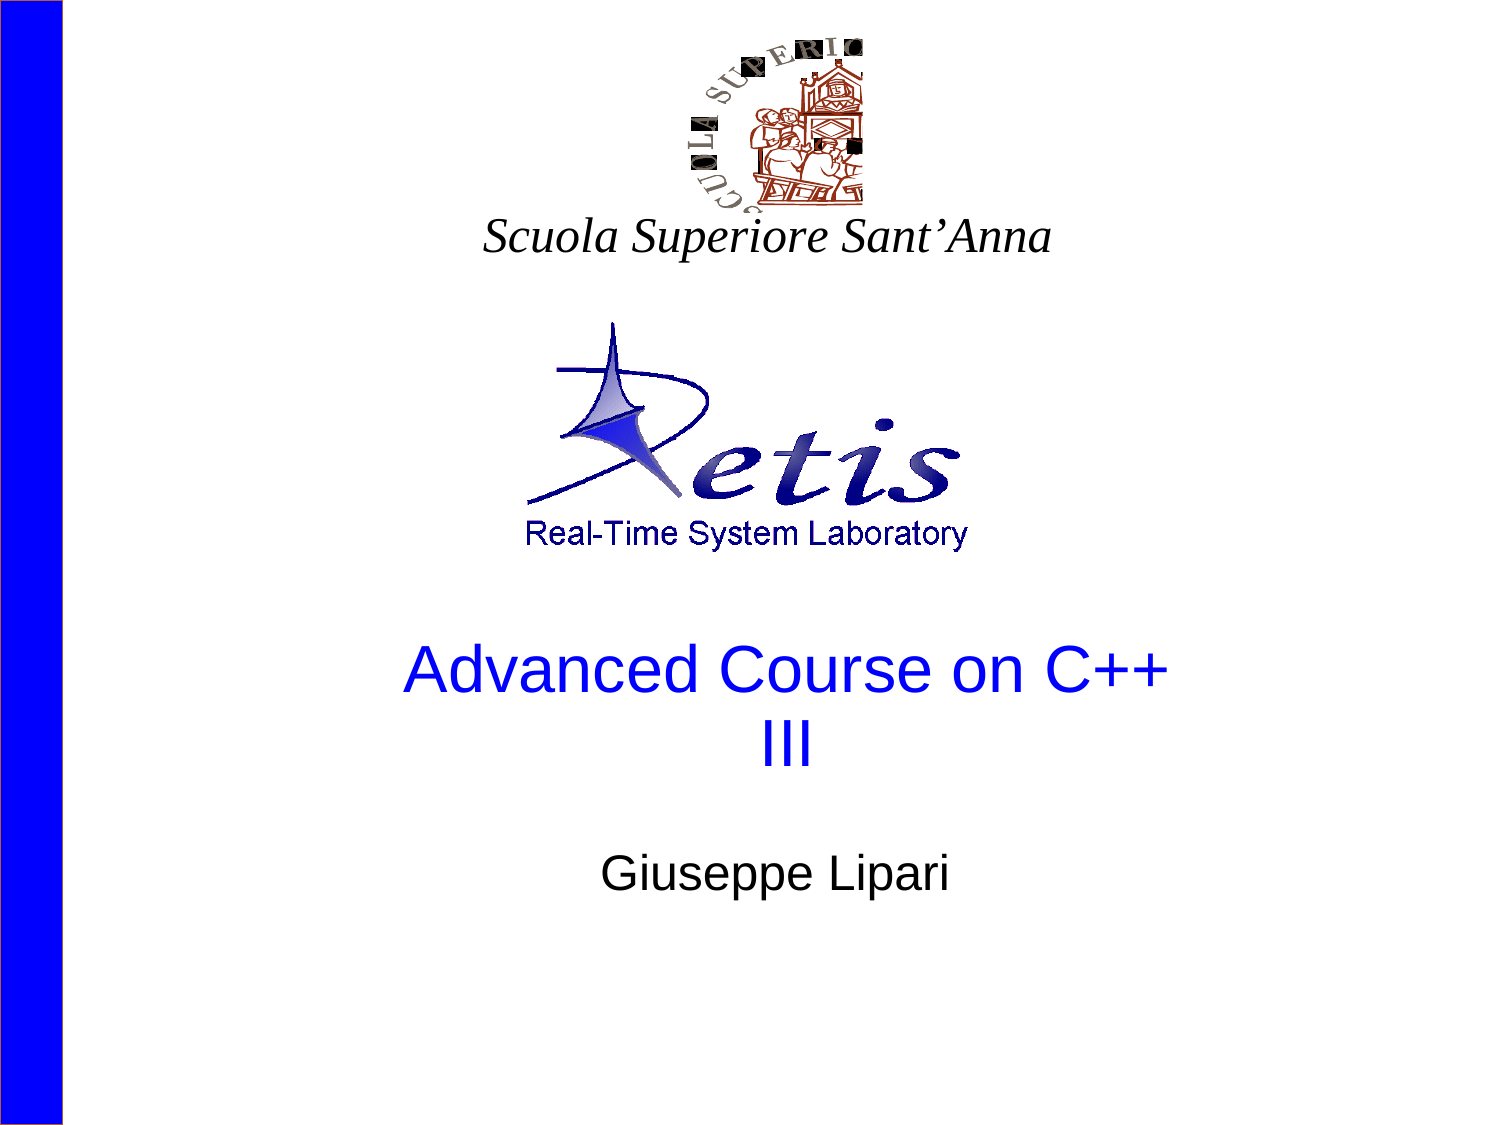

# Advanced Course on C++ III
Giuseppe Lipari